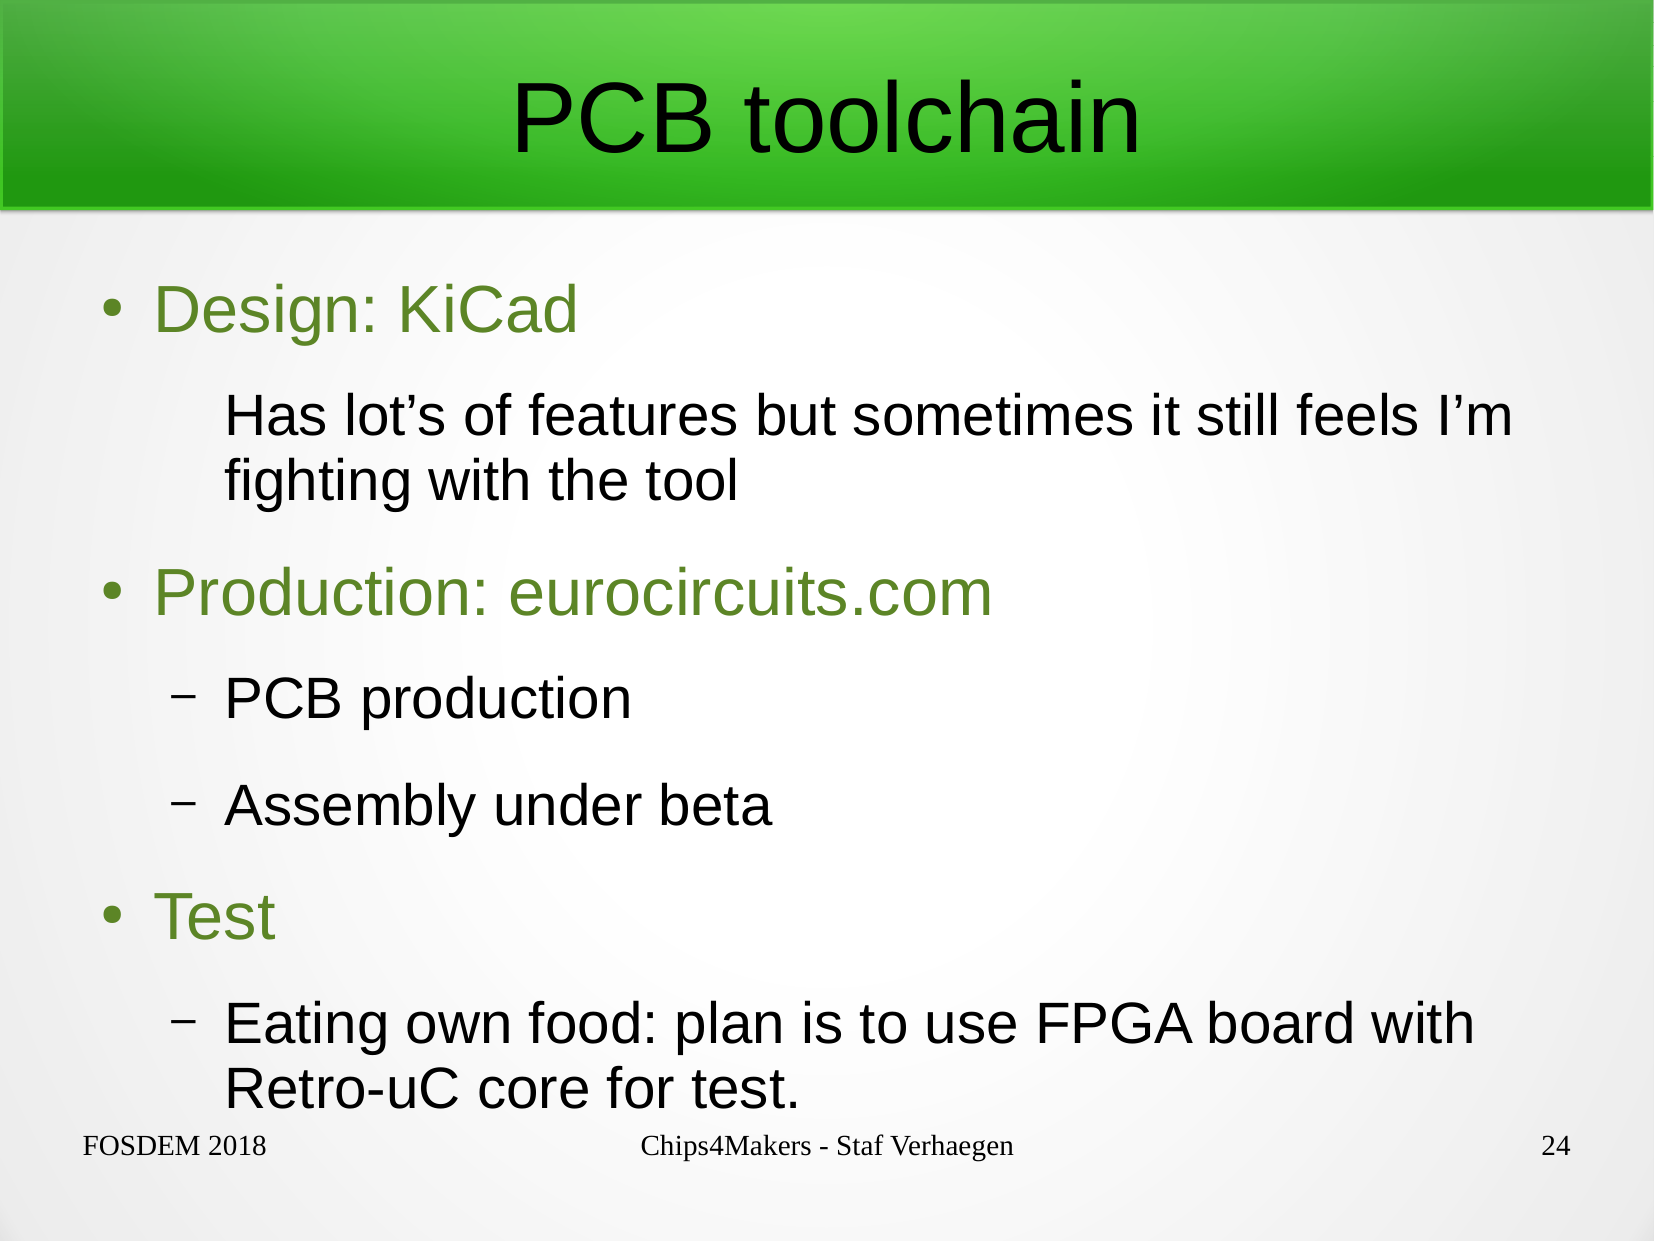

# PCB toolchain
Design: KiCad
Has lot’s of features but sometimes it still feels I’m fighting with the tool
Production: eurocircuits.com
PCB production
Assembly under beta
Test
Eating own food: plan is to use FPGA board with Retro-uC core for test.
FOSDEM 2018
Chips4Makers - Staf Verhaegen
24